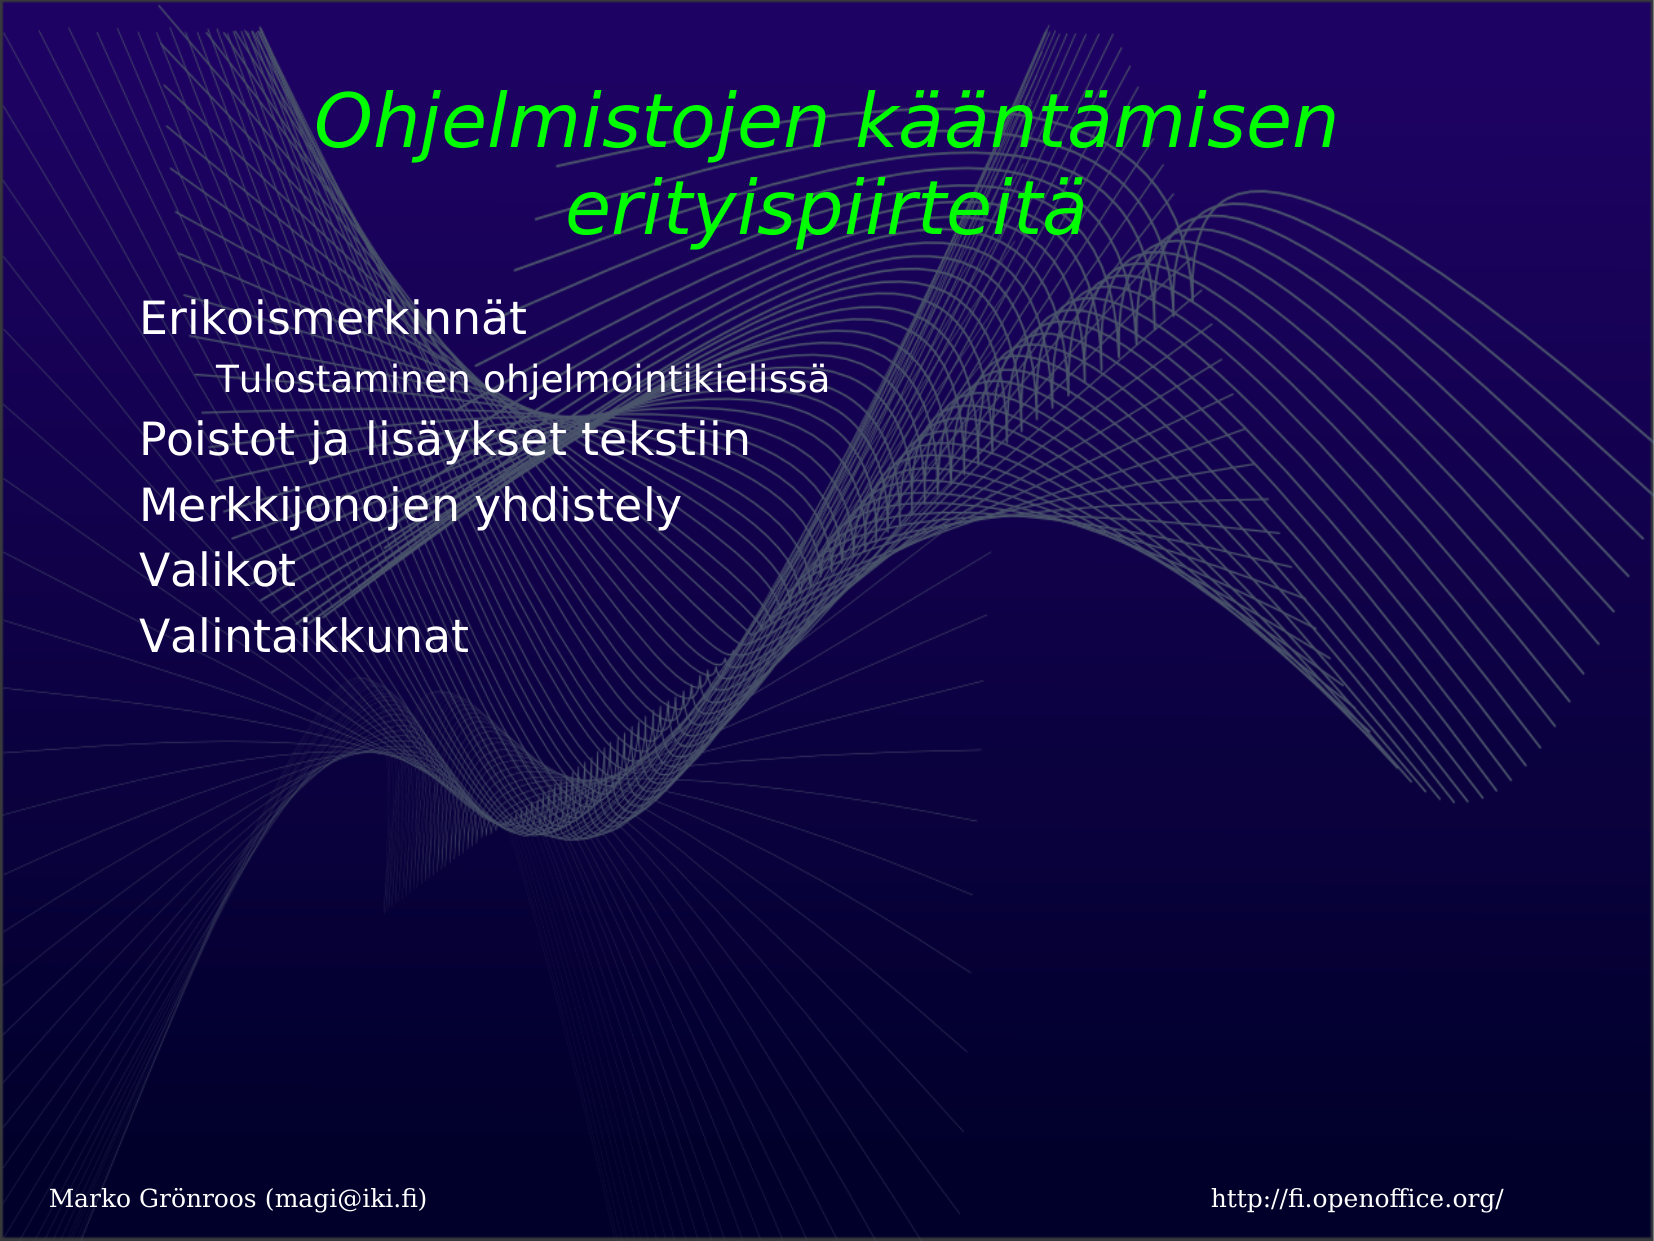

# Ohjelmistojen kääntämisen erityispiirteitä
Erikoismerkinnät
Tulostaminen ohjelmointikielissä
Poistot ja lisäykset tekstiin
Merkkijonojen yhdistely
Valikot
Valintaikkunat